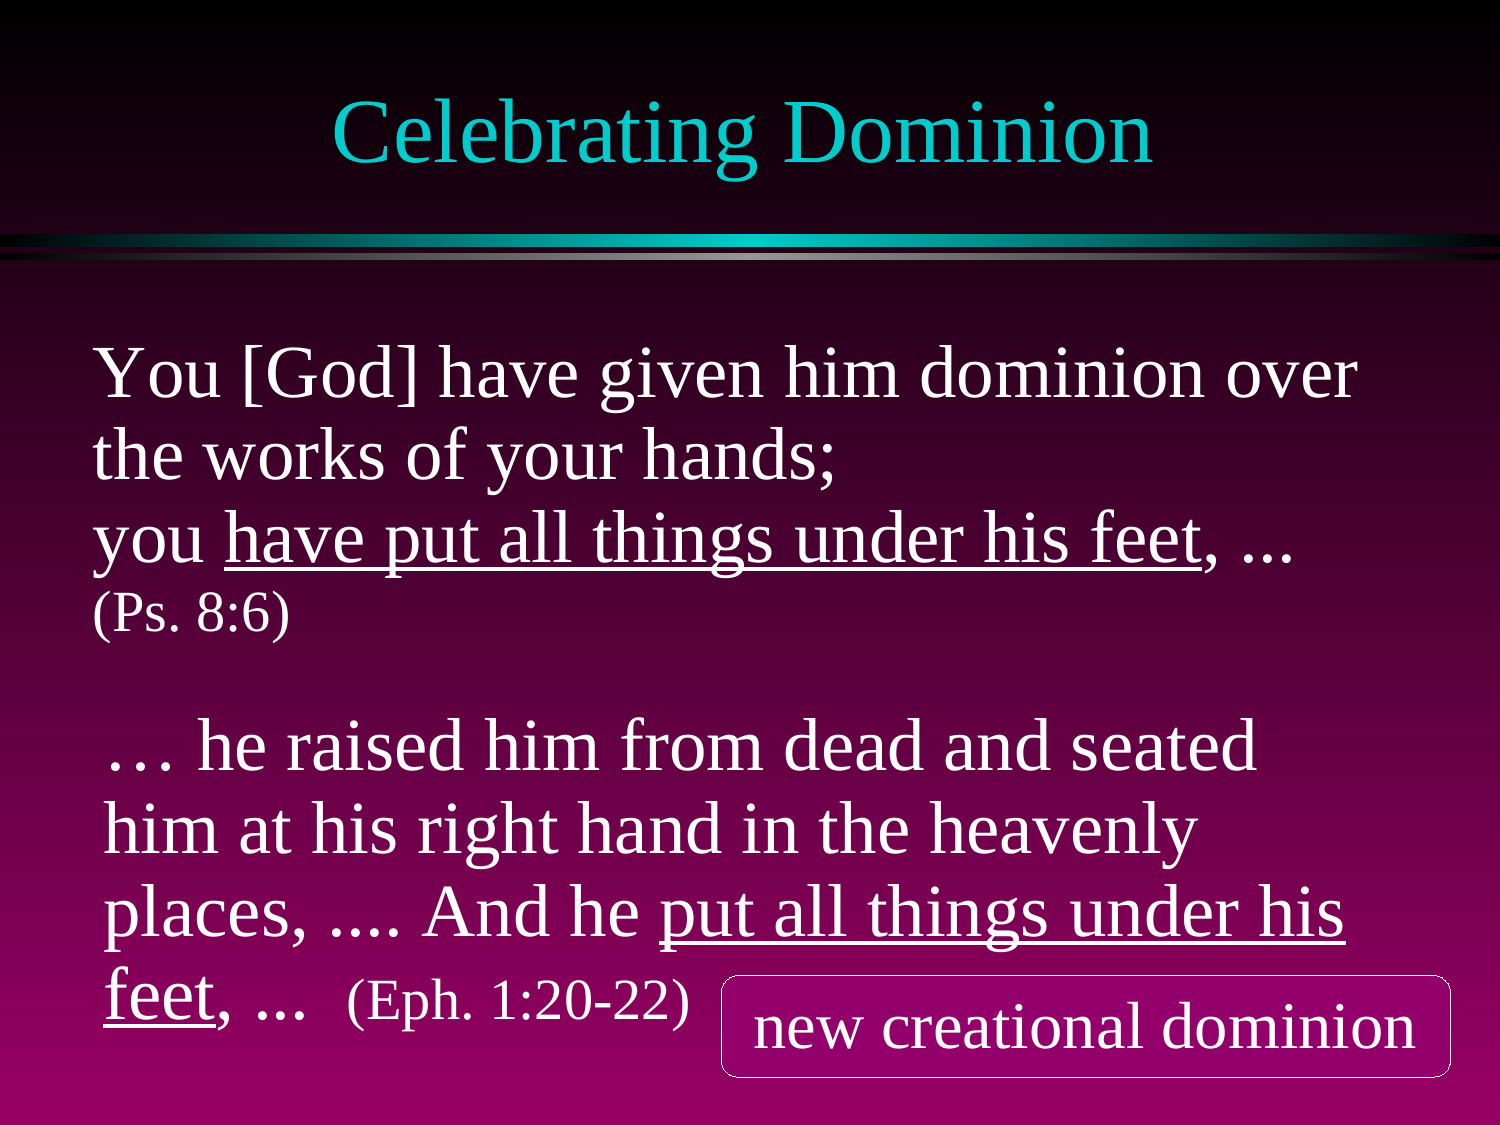

# Celebrating Dominion
You [God] have given him dominion over the works of your hands;
you have put all things under his feet, ... (Ps. 8:6)
… he raised him from dead and seated him at his right hand in the heavenly places, .... And he put all things under his feet, ... (Eph. 1:20-22)
new creational dominion